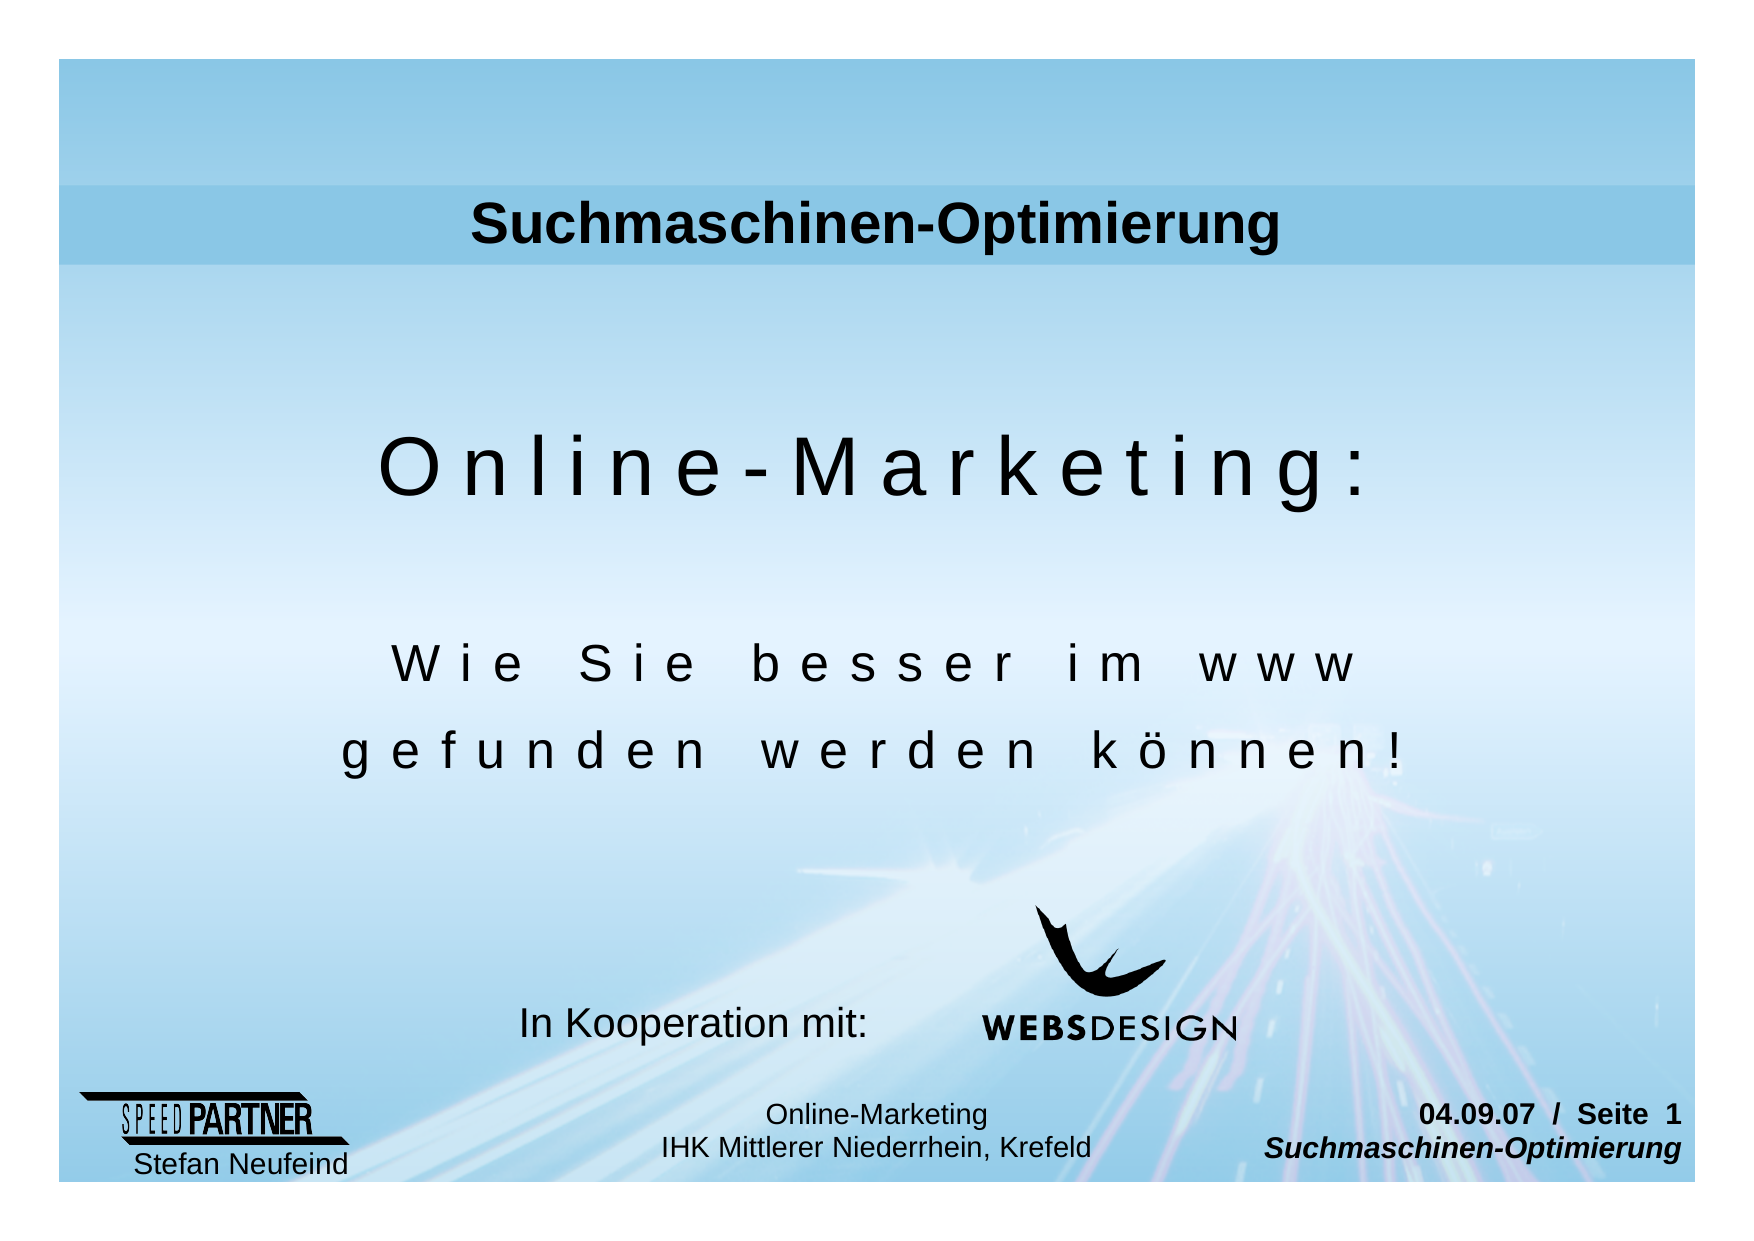

# Suchmaschinen-Optimierung
Online-Marketing:
Wie Sie besser im www
gefunden werden können!
In Kooperation mit: